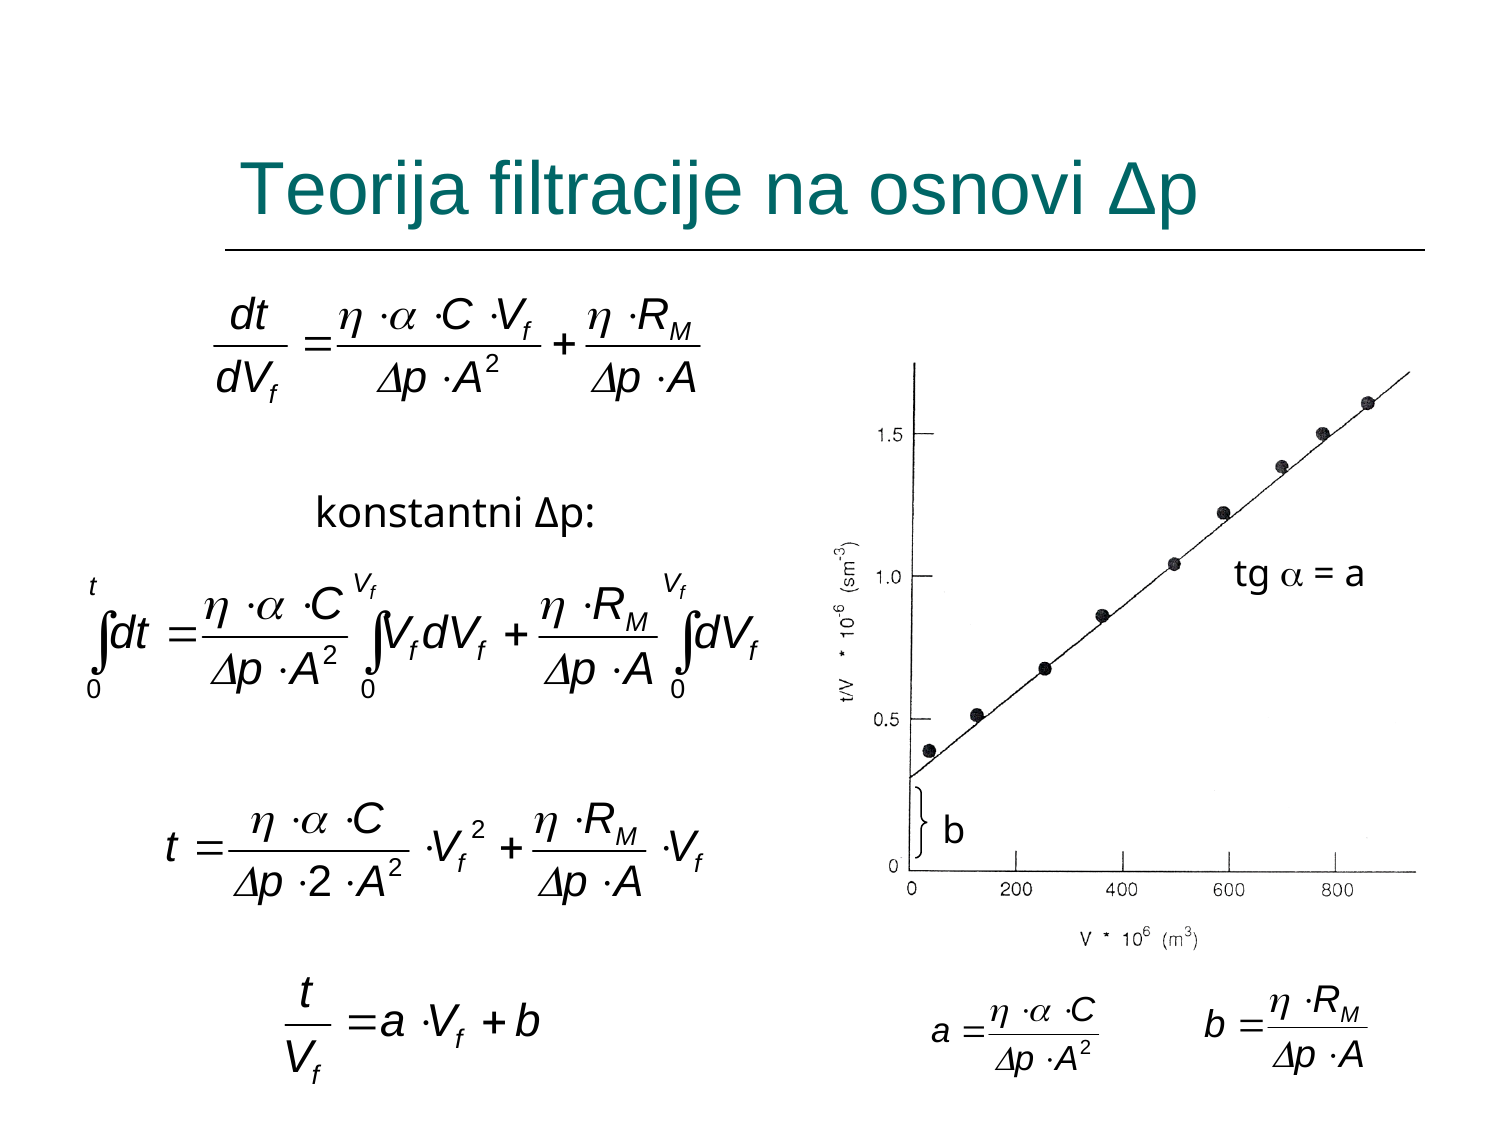

# Teorija filtracije na osnovi Δp
konstantni Δp:
tg  = a
b